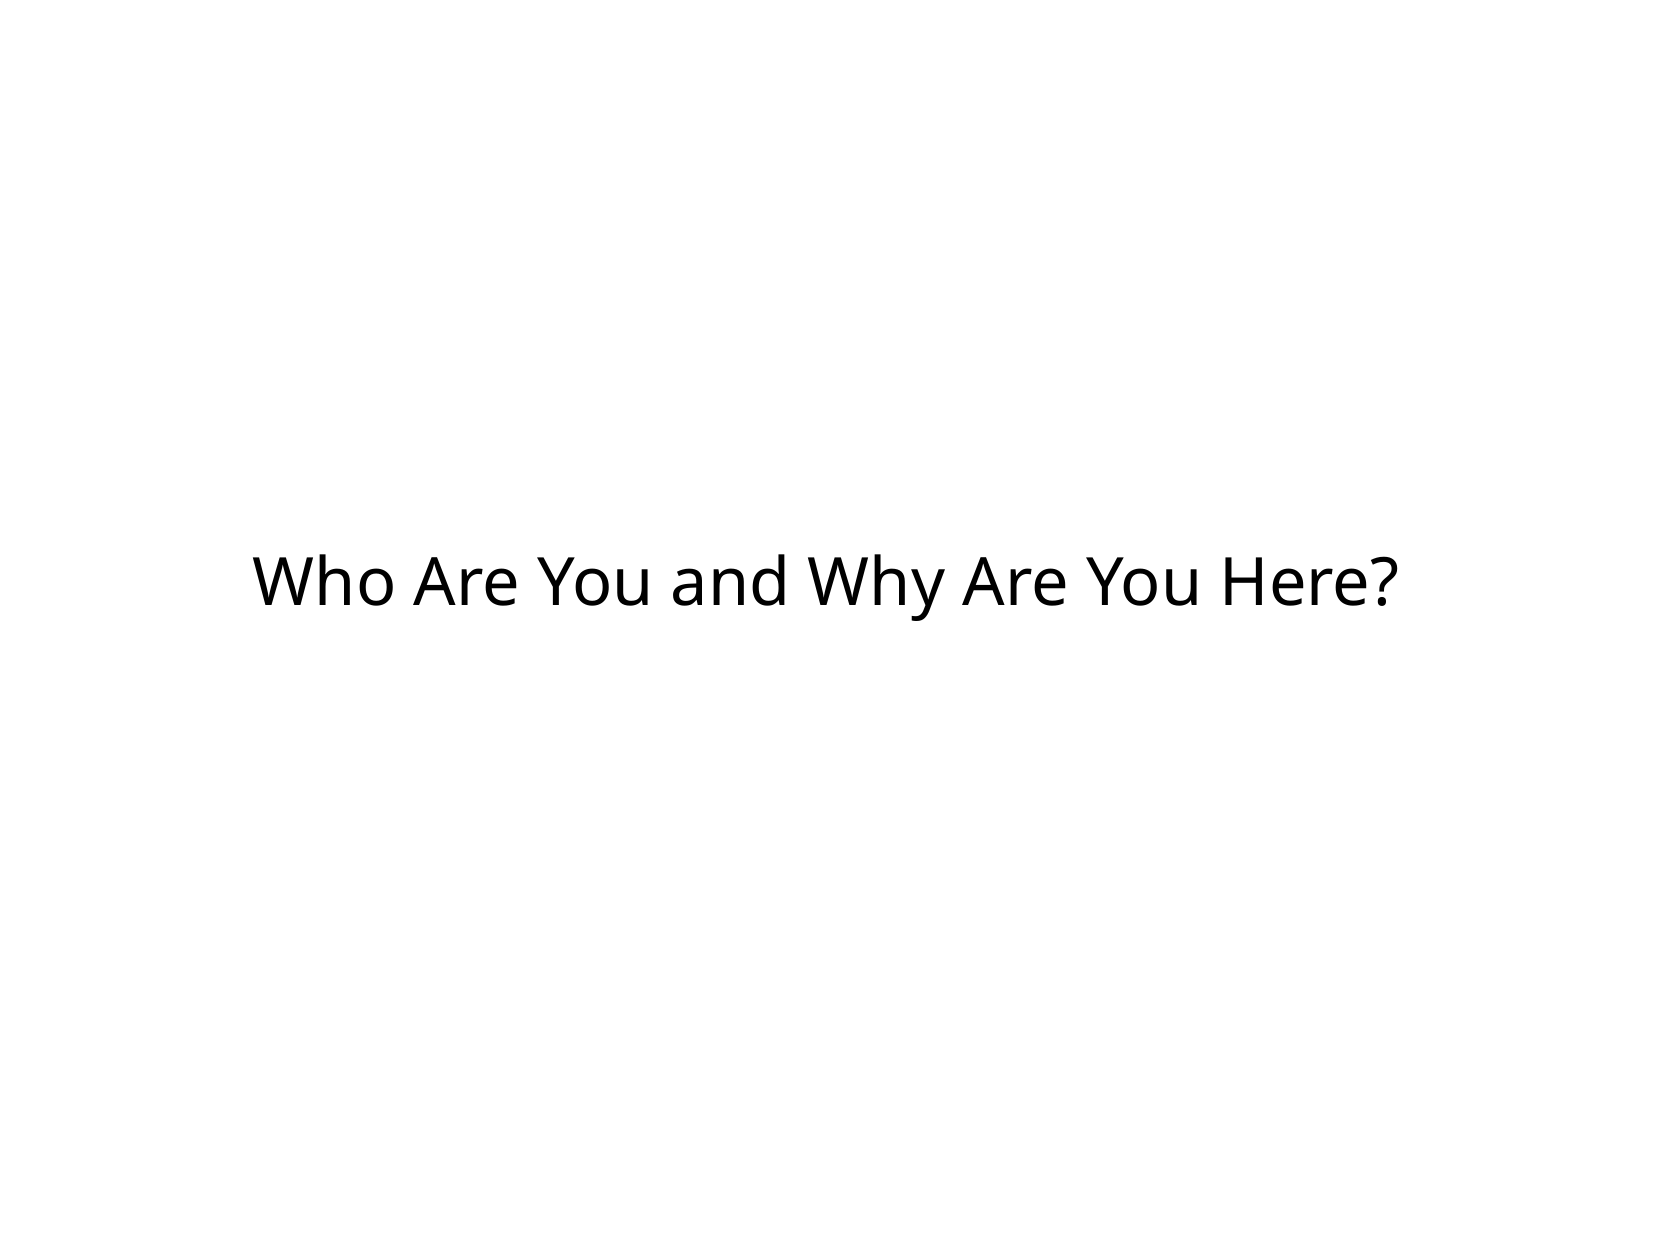

# Who Are You and Why Are You Here?